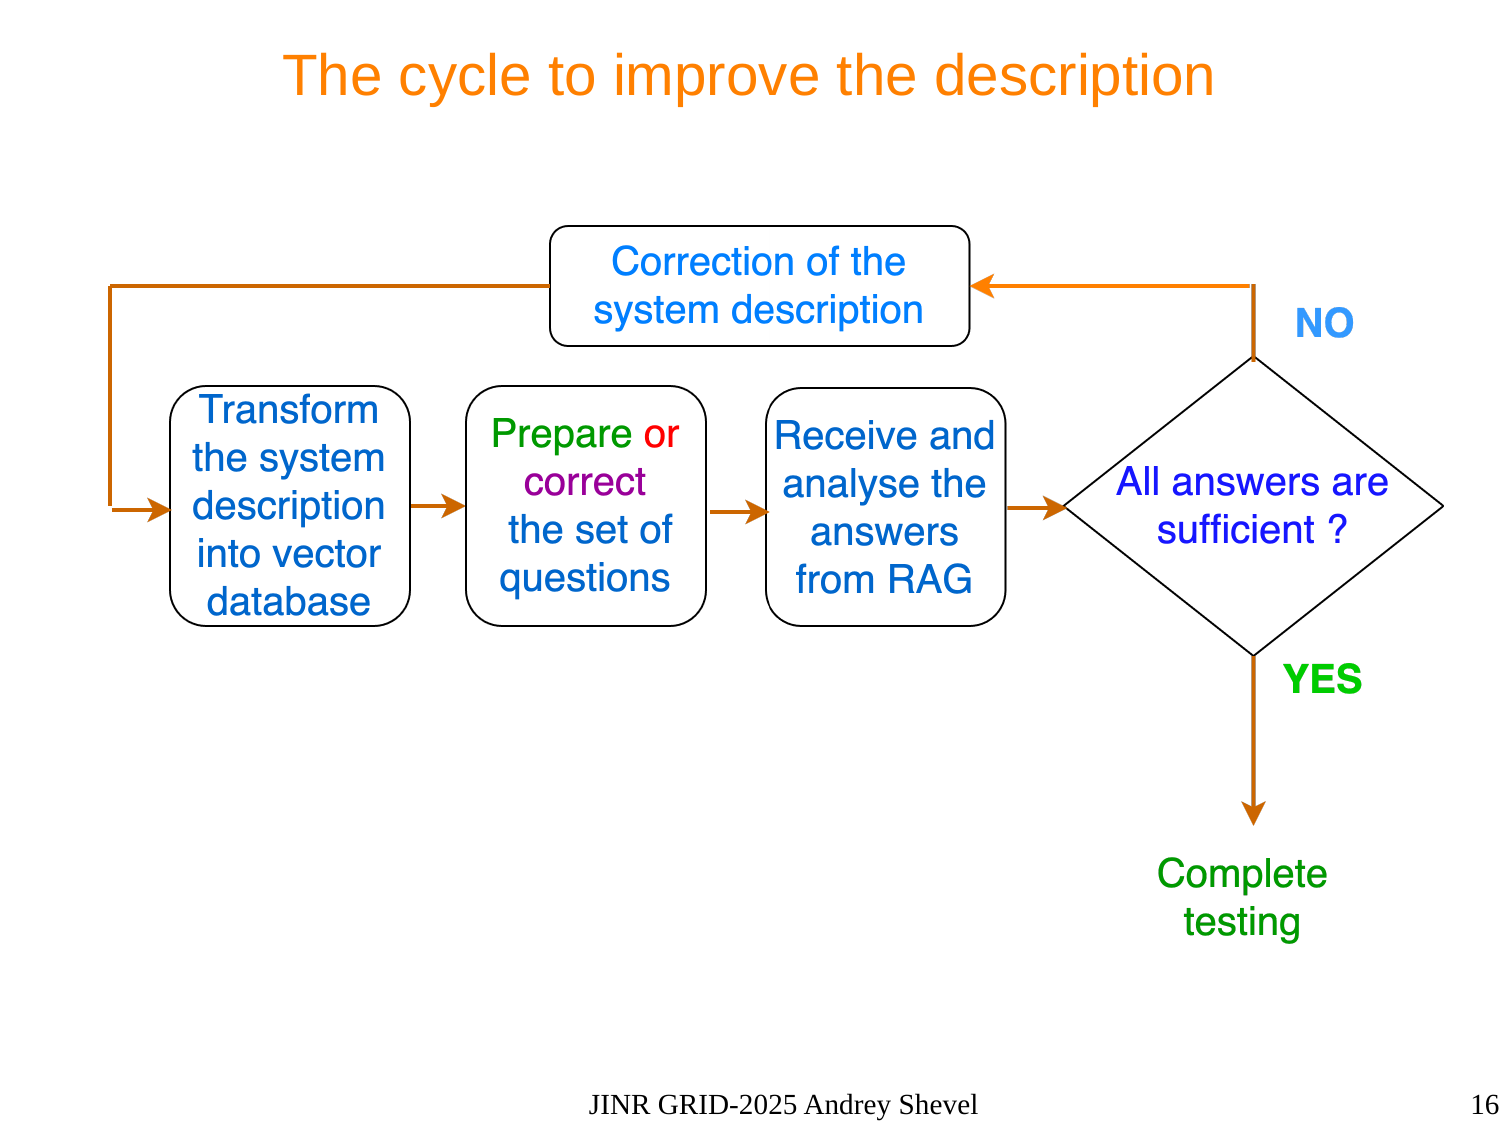

# The cycle to improve the description
16